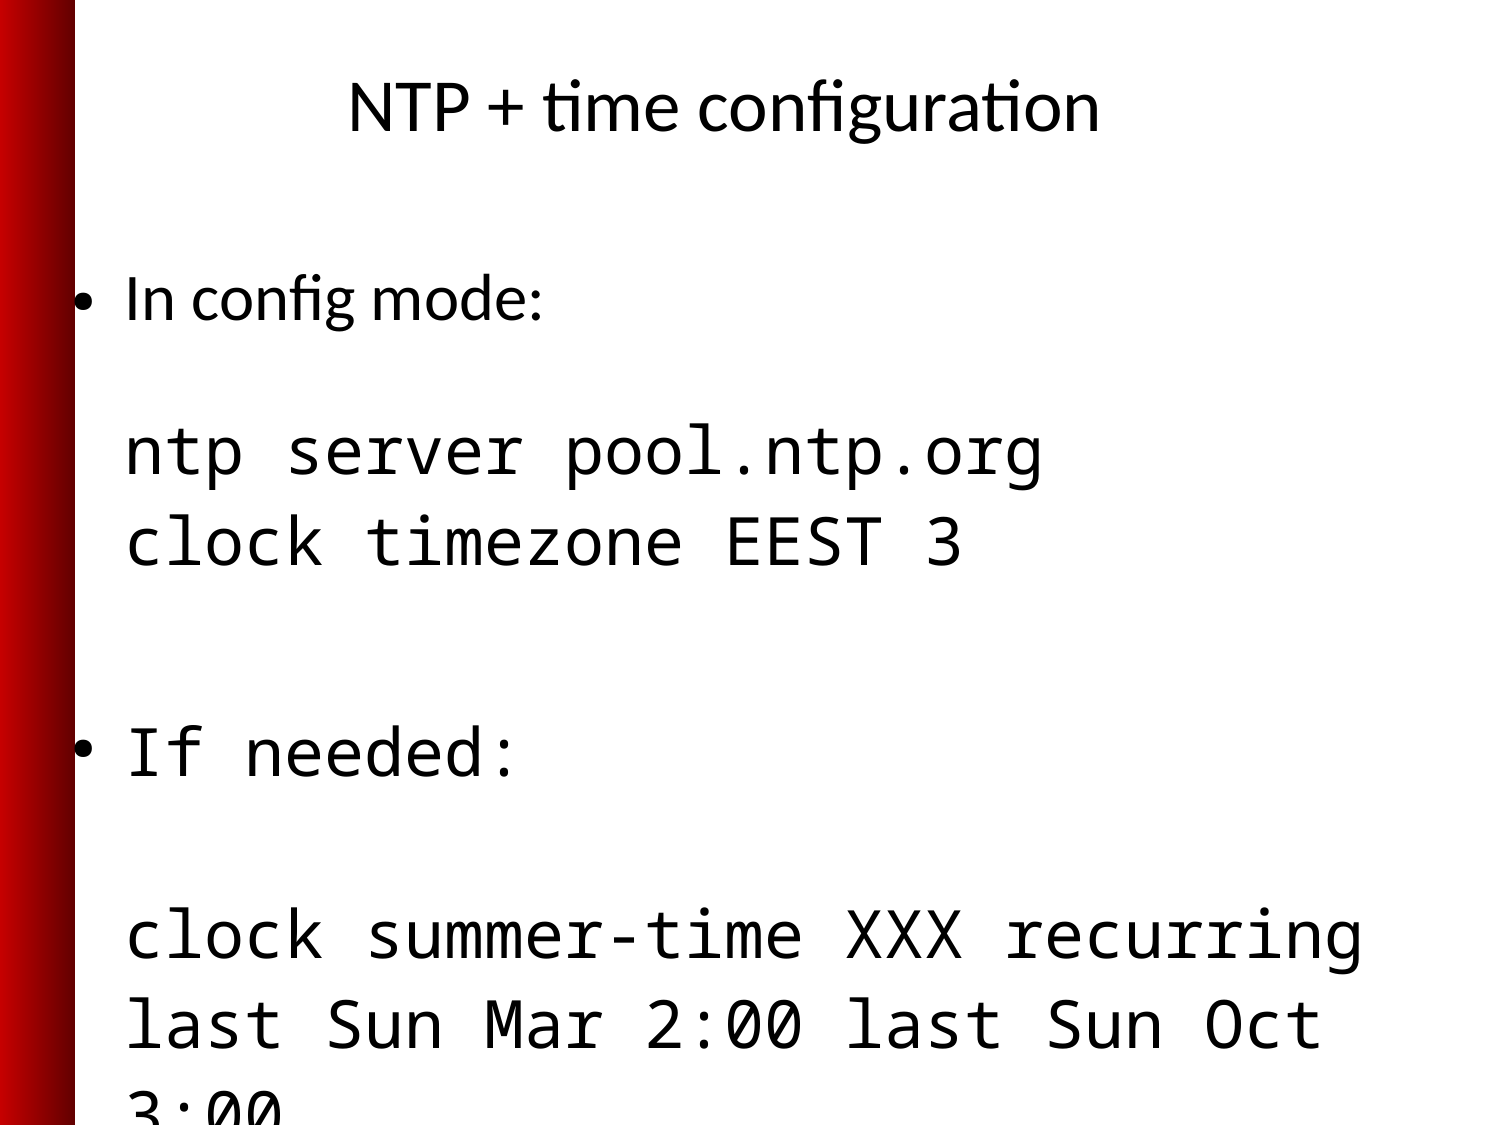

# NTP + time configuration
In config mode:
ntp server pool.ntp.org
clock timezone EEST 3
If needed:
clock summer-time XXX recurring last Sun Mar 2:00 last Sun Oct 3:00
Verify:
show clock